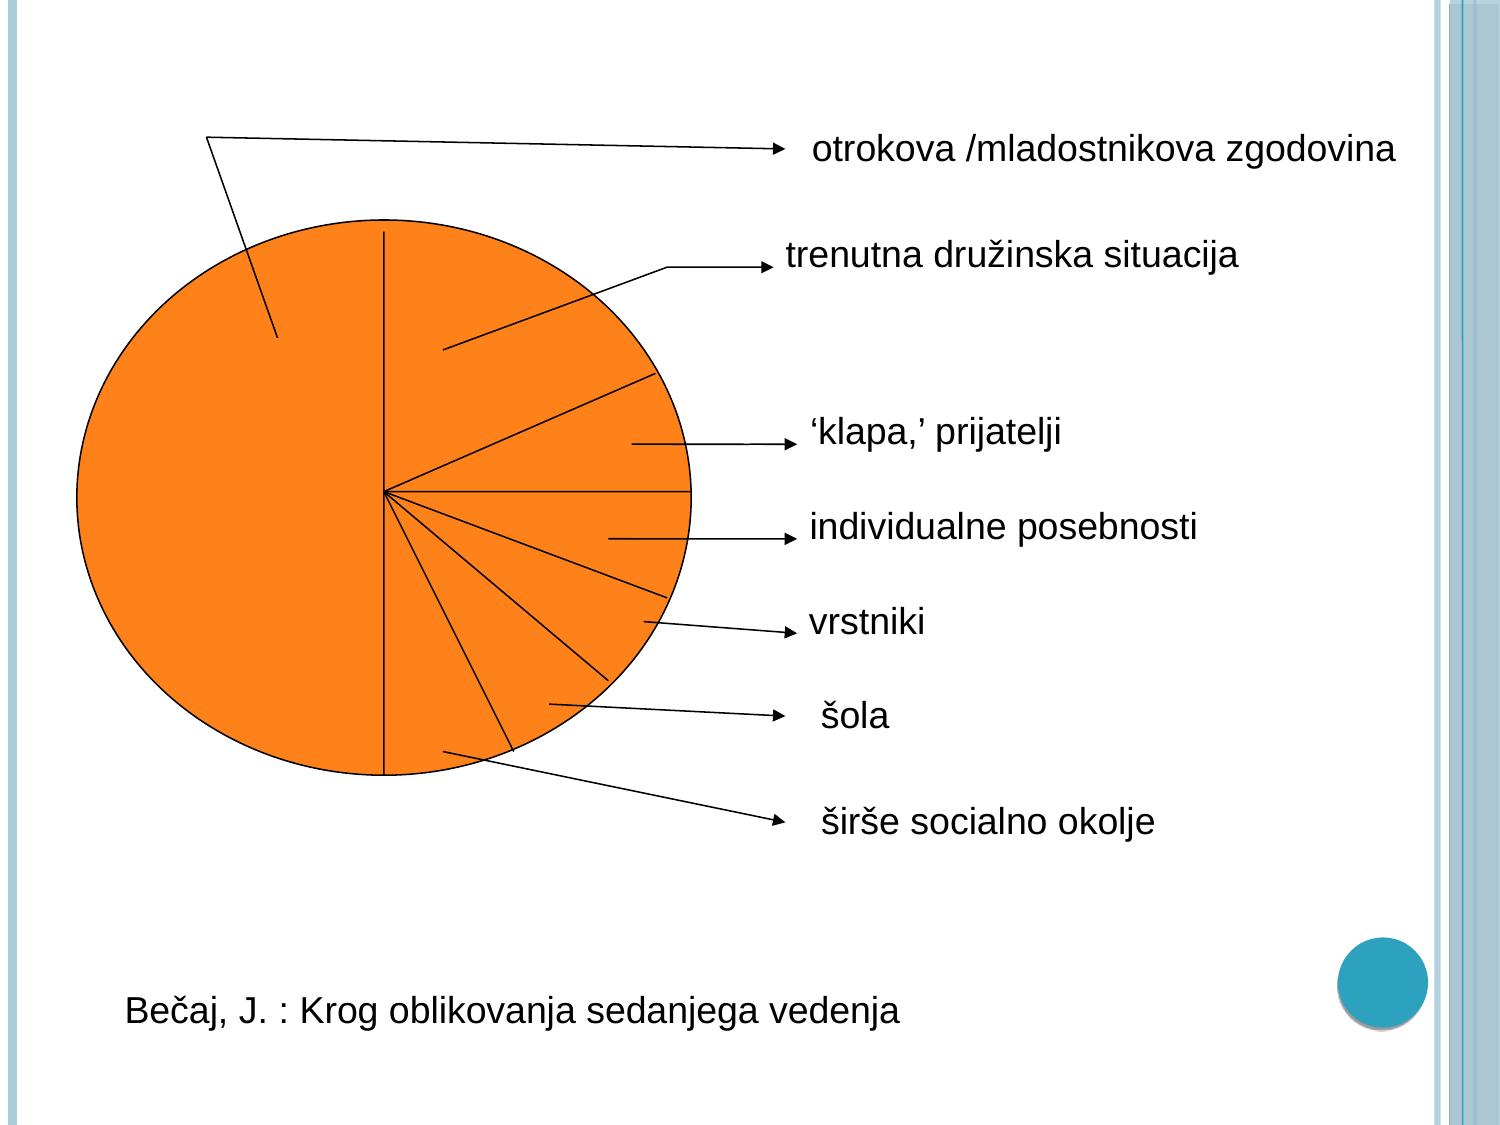

otrokova /mladostnikova zgodovina
trenutna družinska situacija
‘klapa,’ prijatelji
individualne posebnosti
vrstniki
šola
širše socialno okolje
Bečaj, J. : Krog oblikovanja sedanjega vedenja